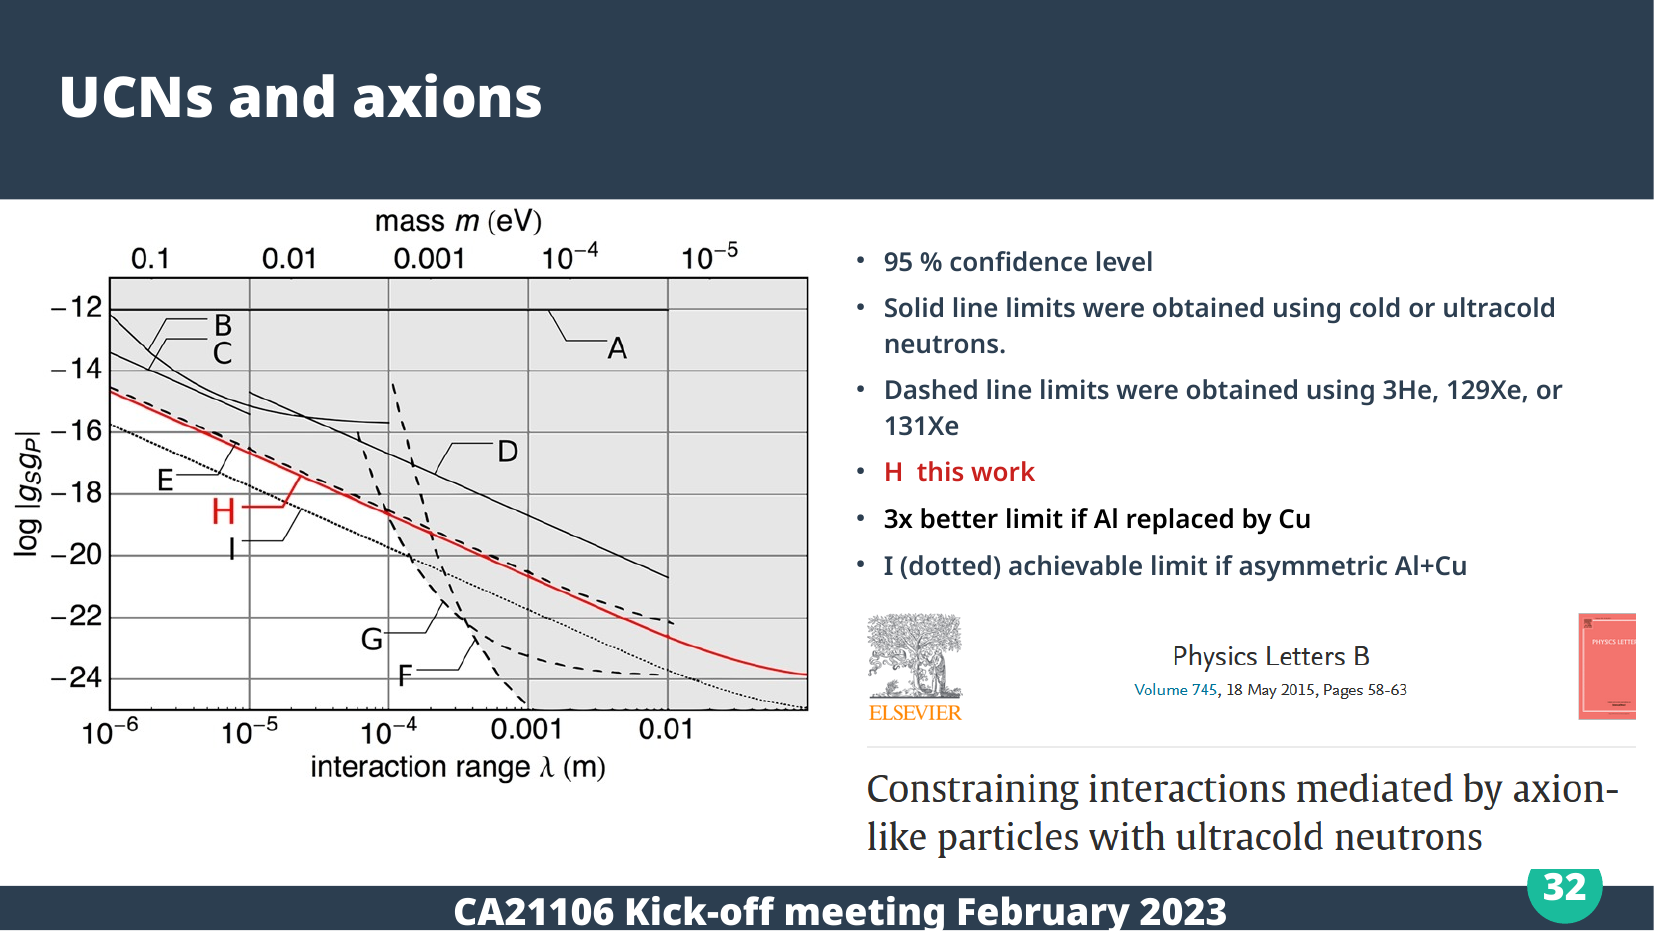

# UCNs and axions
95 % confidence level
Solid line limits were obtained using cold or ultracold neutrons.
Dashed line limits were obtained using 3He, 129Xe, or 131Xe
H this work
3x better limit if Al replaced by Cu
I (dotted) achievable limit if asymmetric Al+Cu
CA21106 Kick-off meeting February 2023